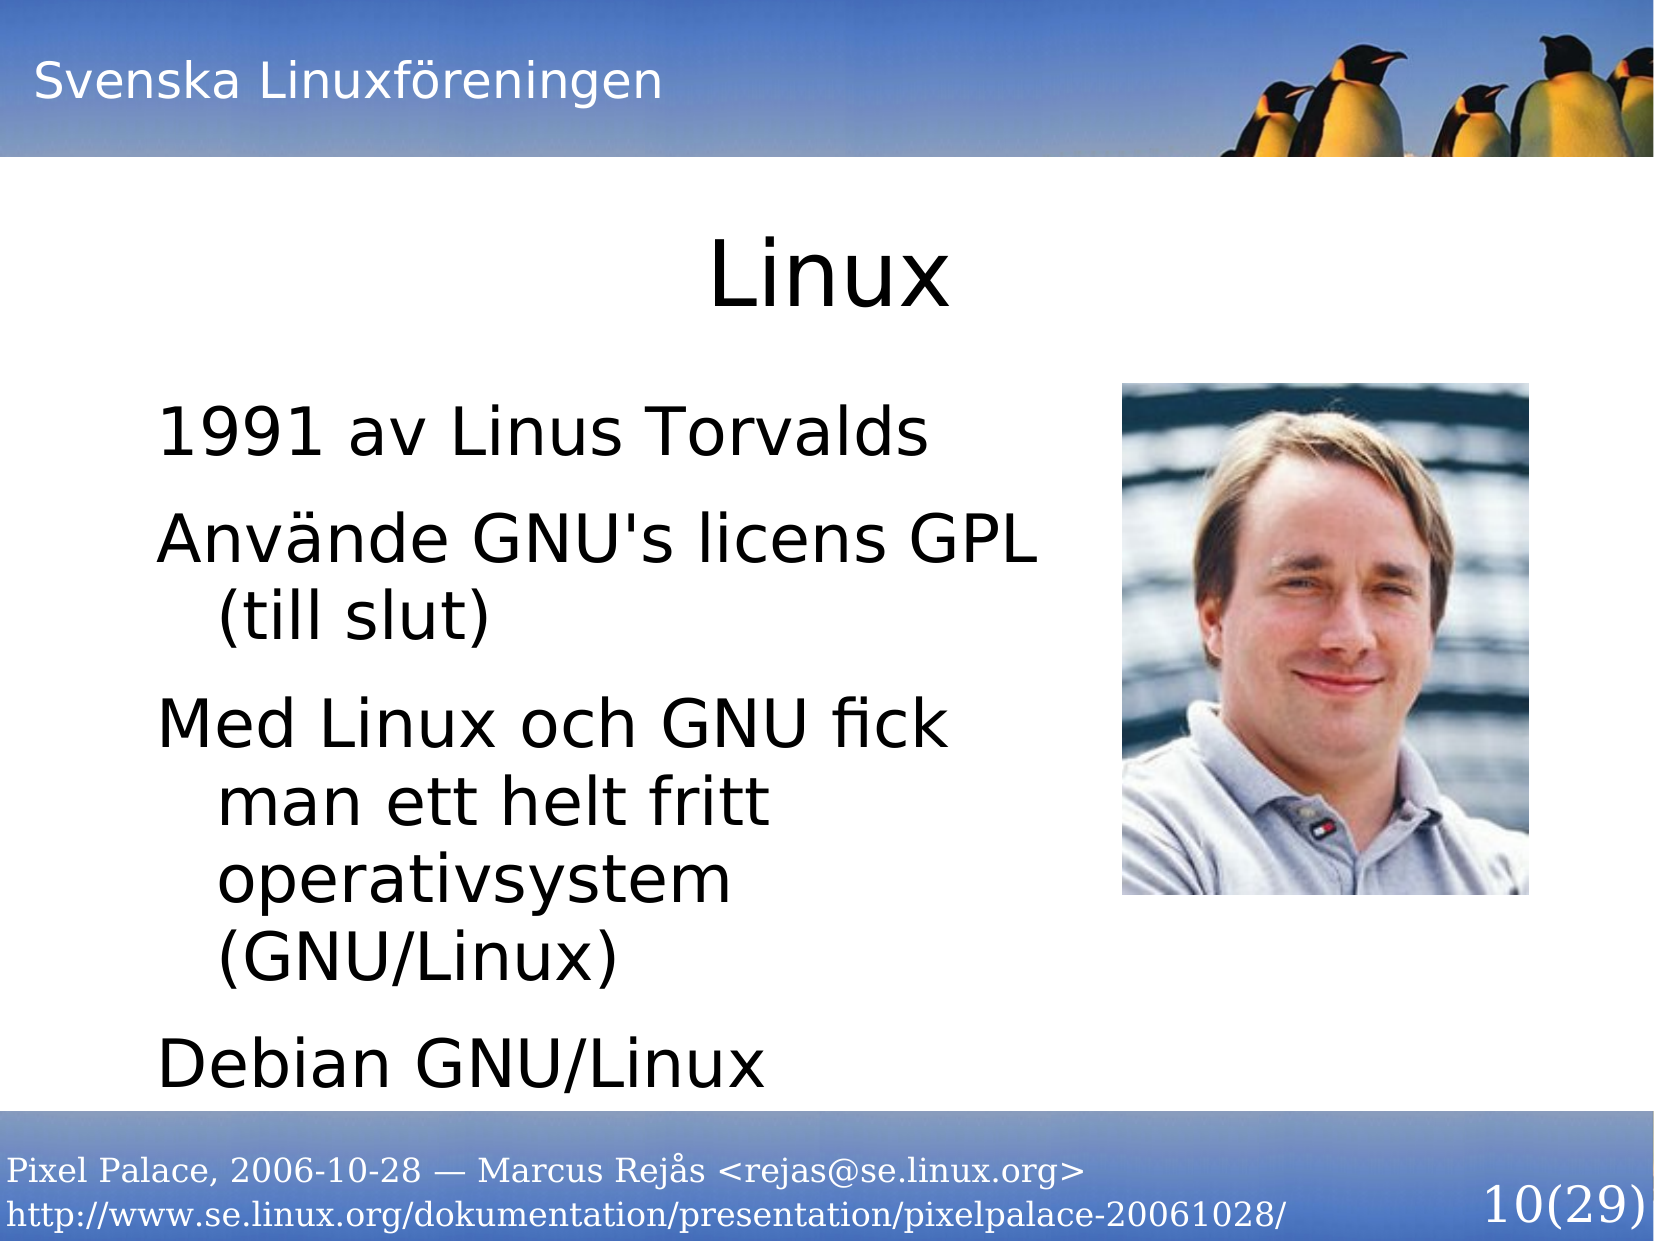

# Linux
1991 av Linus Torvalds
Använde GNU's licens GPL (till slut)
Med Linux och GNU fick man ett helt fritt operativsystem (GNU/Linux)
Debian GNU/Linux